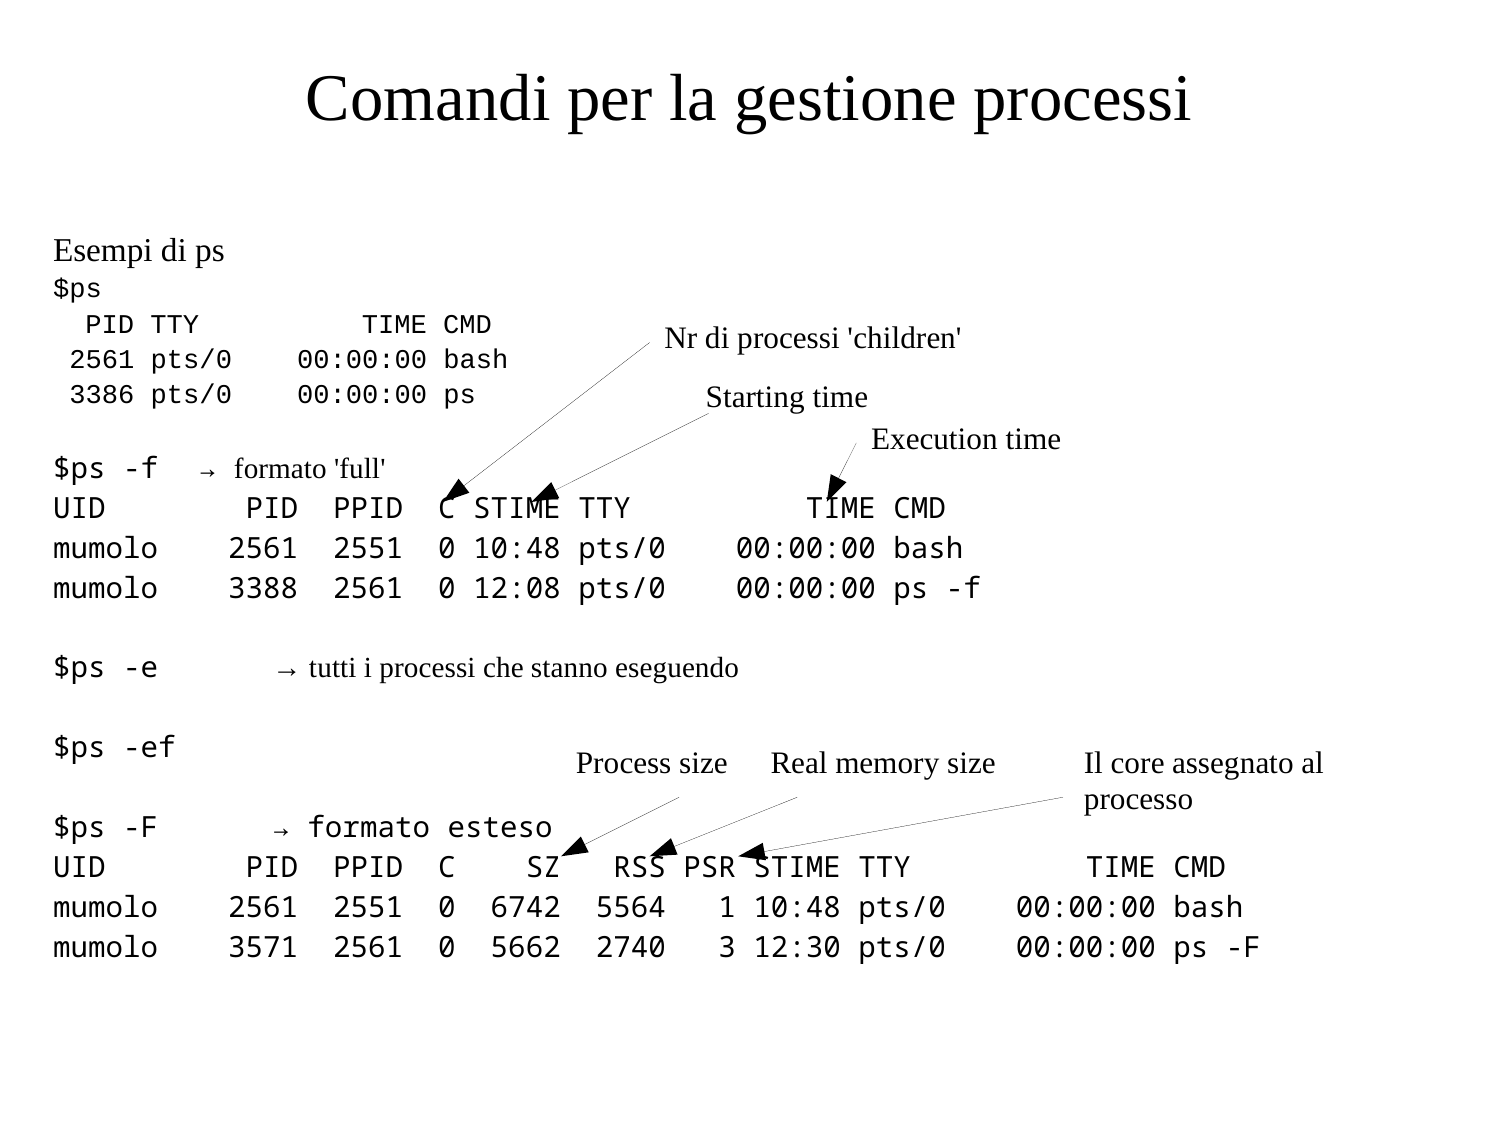

# Comandi per la gestione processi
Esempi di ps
$ps
 PID TTY TIME CMD
 2561 pts/0 00:00:00 bash
 3386 pts/0 00:00:00 ps
$ps -f	→ formato 'full'
UID PID PPID C STIME TTY TIME CMD
mumolo 2561 2551 0 10:48 pts/0 00:00:00 bash
mumolo 3388 2561 0 12:08 pts/0 00:00:00 ps -f
$ps -e		→ tutti i processi che stanno eseguendo
$ps -ef
$ps -F		→ formato esteso
UID PID PPID C SZ RSS PSR STIME TTY TIME CMD
mumolo 2561 2551 0 6742 5564 1 10:48 pts/0 00:00:00 bash
mumolo 3571 2561 0 5662 2740 3 12:30 pts/0 00:00:00 ps -F
Nr di processi 'children'
Starting time
Execution time
Process size
Real memory size
Il core assegnato al processo